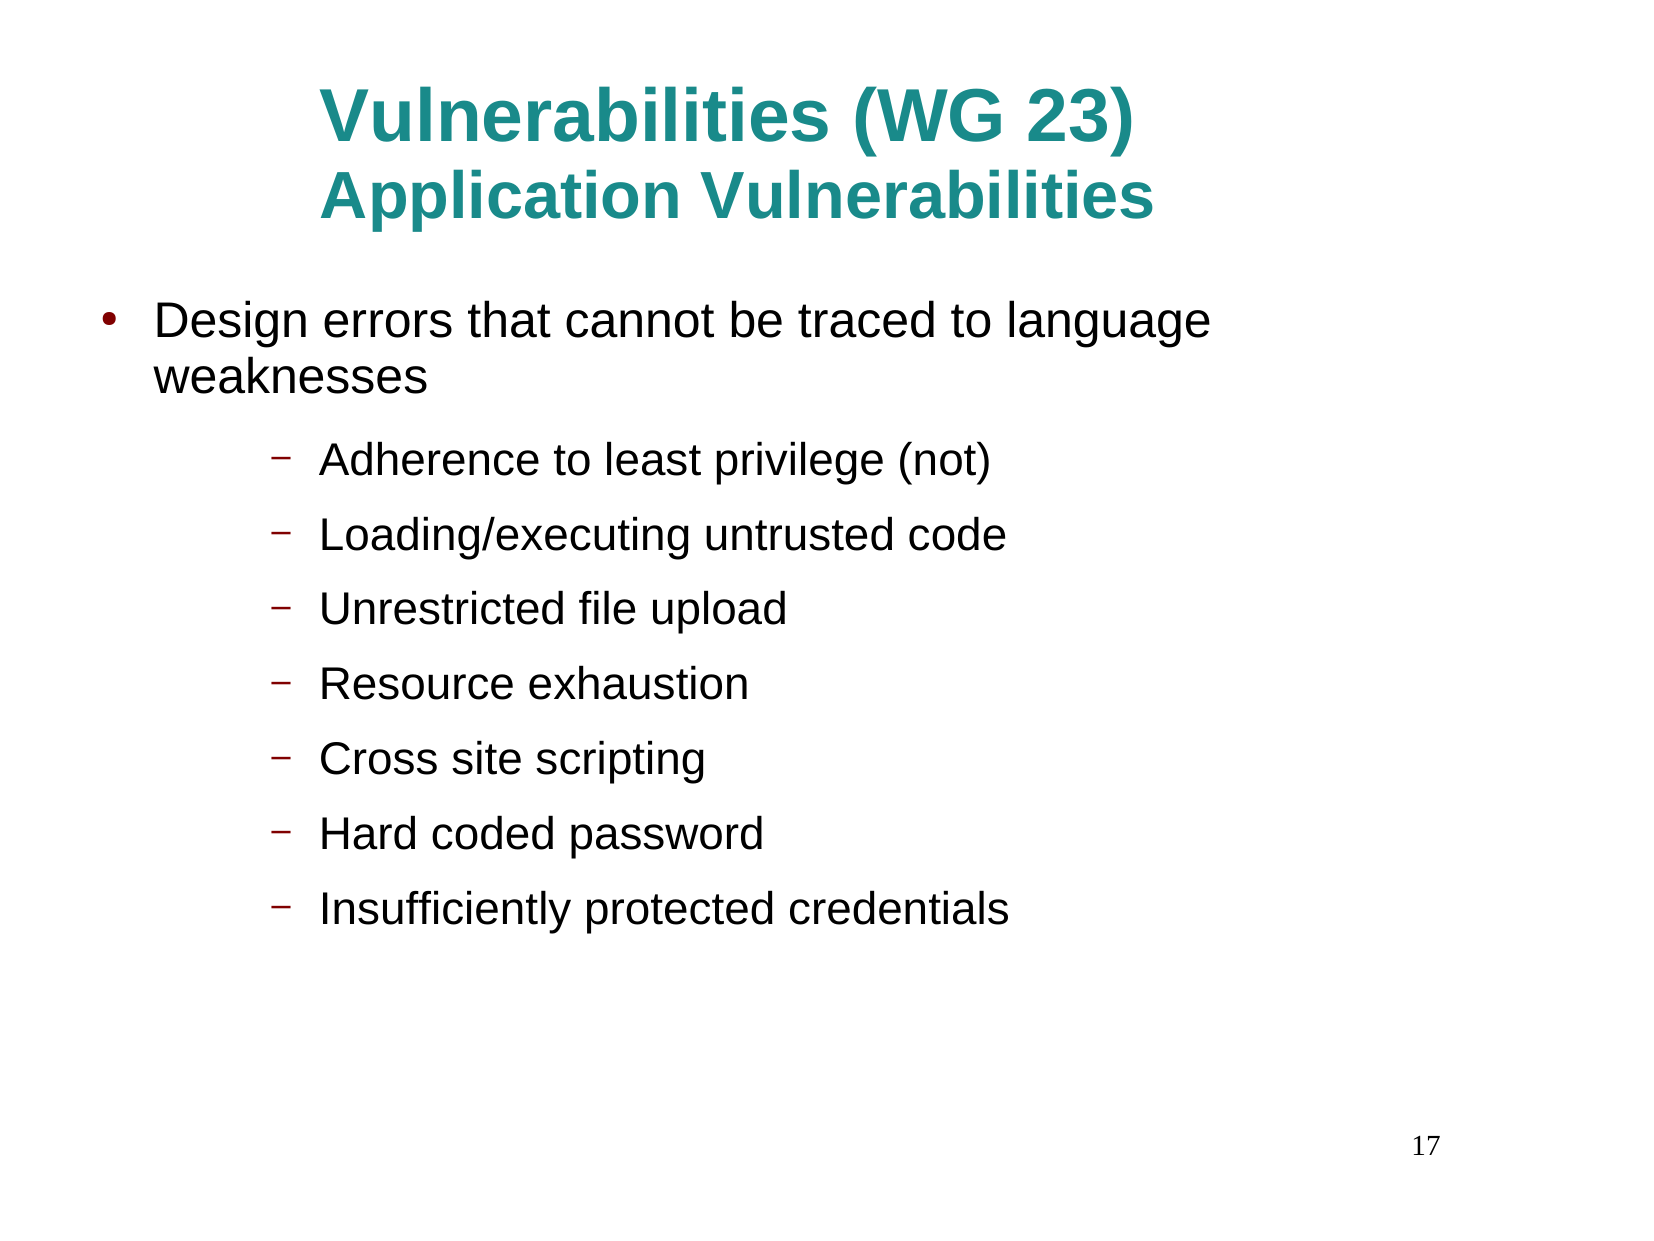

# Vulnerabilities (WG 23) Application Vulnerabilities
Design errors that cannot be traced to language weaknesses
Adherence to least privilege (not)
Loading/executing untrusted code
Unrestricted file upload
Resource exhaustion
Cross site scripting
Hard coded password
Insufficiently protected credentials
17